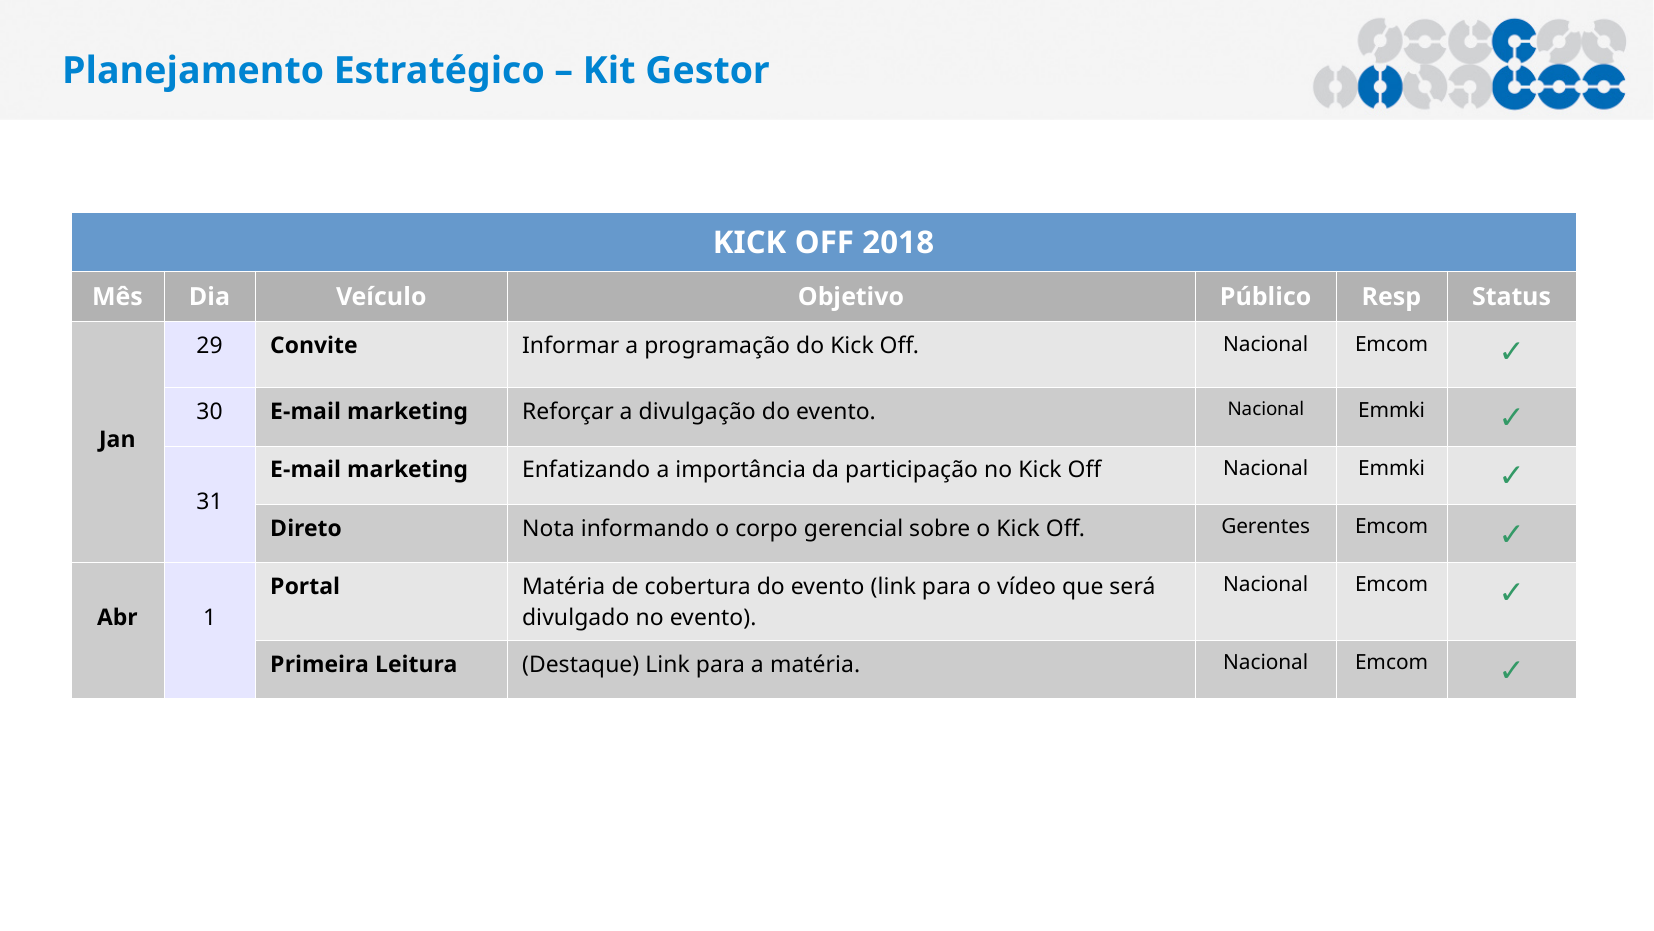

Planejamento Estratégico – Kit Gestor
| KICK OFF 2018 | | | | | | |
| --- | --- | --- | --- | --- | --- | --- |
| Mês | Dia | Veículo | Objetivo | Público | Resp | Status |
| Jan | 29 | Convite | Informar a programação do Kick Off. | Nacional | Emcom | ✓ |
| | 30 | E-mail marketing | Reforçar a divulgação do evento. | Nacional | Emmki | ✓ |
| | 31 | E-mail marketing | Enfatizando a importância da participação no Kick Off | Nacional | Emmki | ✓ |
| | | Direto | Nota informando o corpo gerencial sobre o Kick Off. | Gerentes | Emcom | ✓ |
| Abr | 1 | Portal | Matéria de cobertura do evento (link para o vídeo que será divulgado no evento). | Nacional | Emcom | ✓ |
| | | Primeira Leitura | (Destaque) Link para a matéria. | Nacional | Emcom | ✓ |